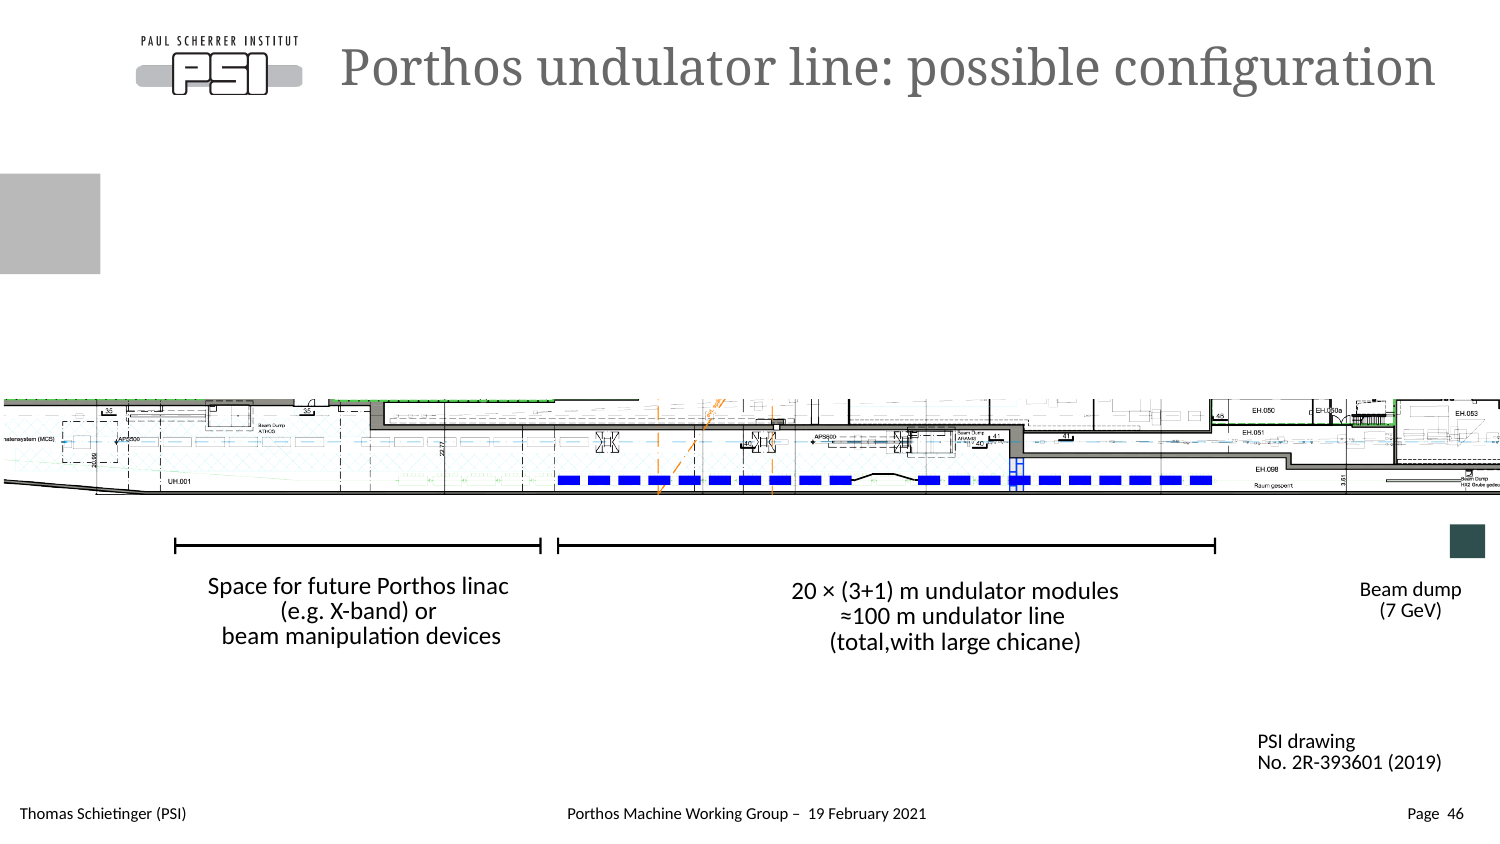

# Porthos undulator line: possible configuration
Space for future Porthos linac
(e.g. X-band) or
beam manipulation devices
20 × (3+1) m undulator modules
≈100 m undulator line
(total,with large chicane)
Beam dump
(7 GeV)
PSI drawing
No. 2R-393601 (2019)